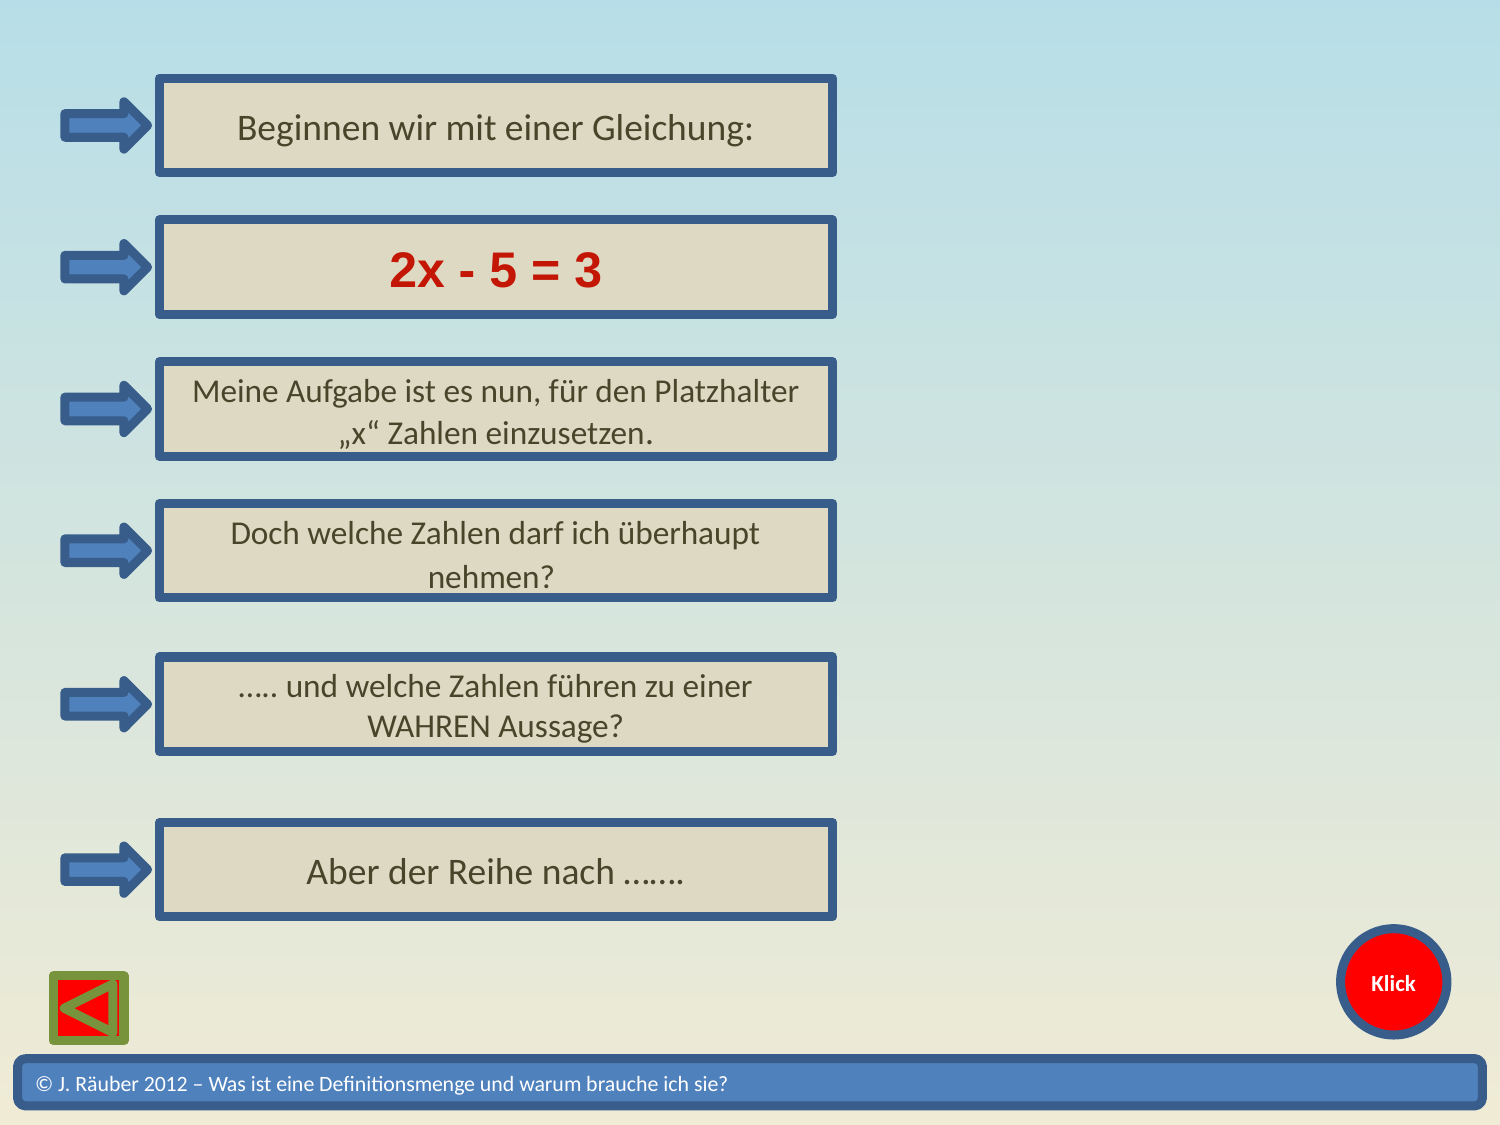

Beginnen wir mit einer Gleichung:
2x - 5 = 3
Meine Aufgabe ist es nun, für den Platzhalter „x“ Zahlen einzusetzen.
Doch welche Zahlen darf ich überhaupt nehmen?
….. und welche Zahlen führen zu einer WAHREN Aussage?
Aber der Reihe nach …….
Klick
© J. Räuber 2012 – Was ist eine Definitionsmenge und warum brauche ich sie?